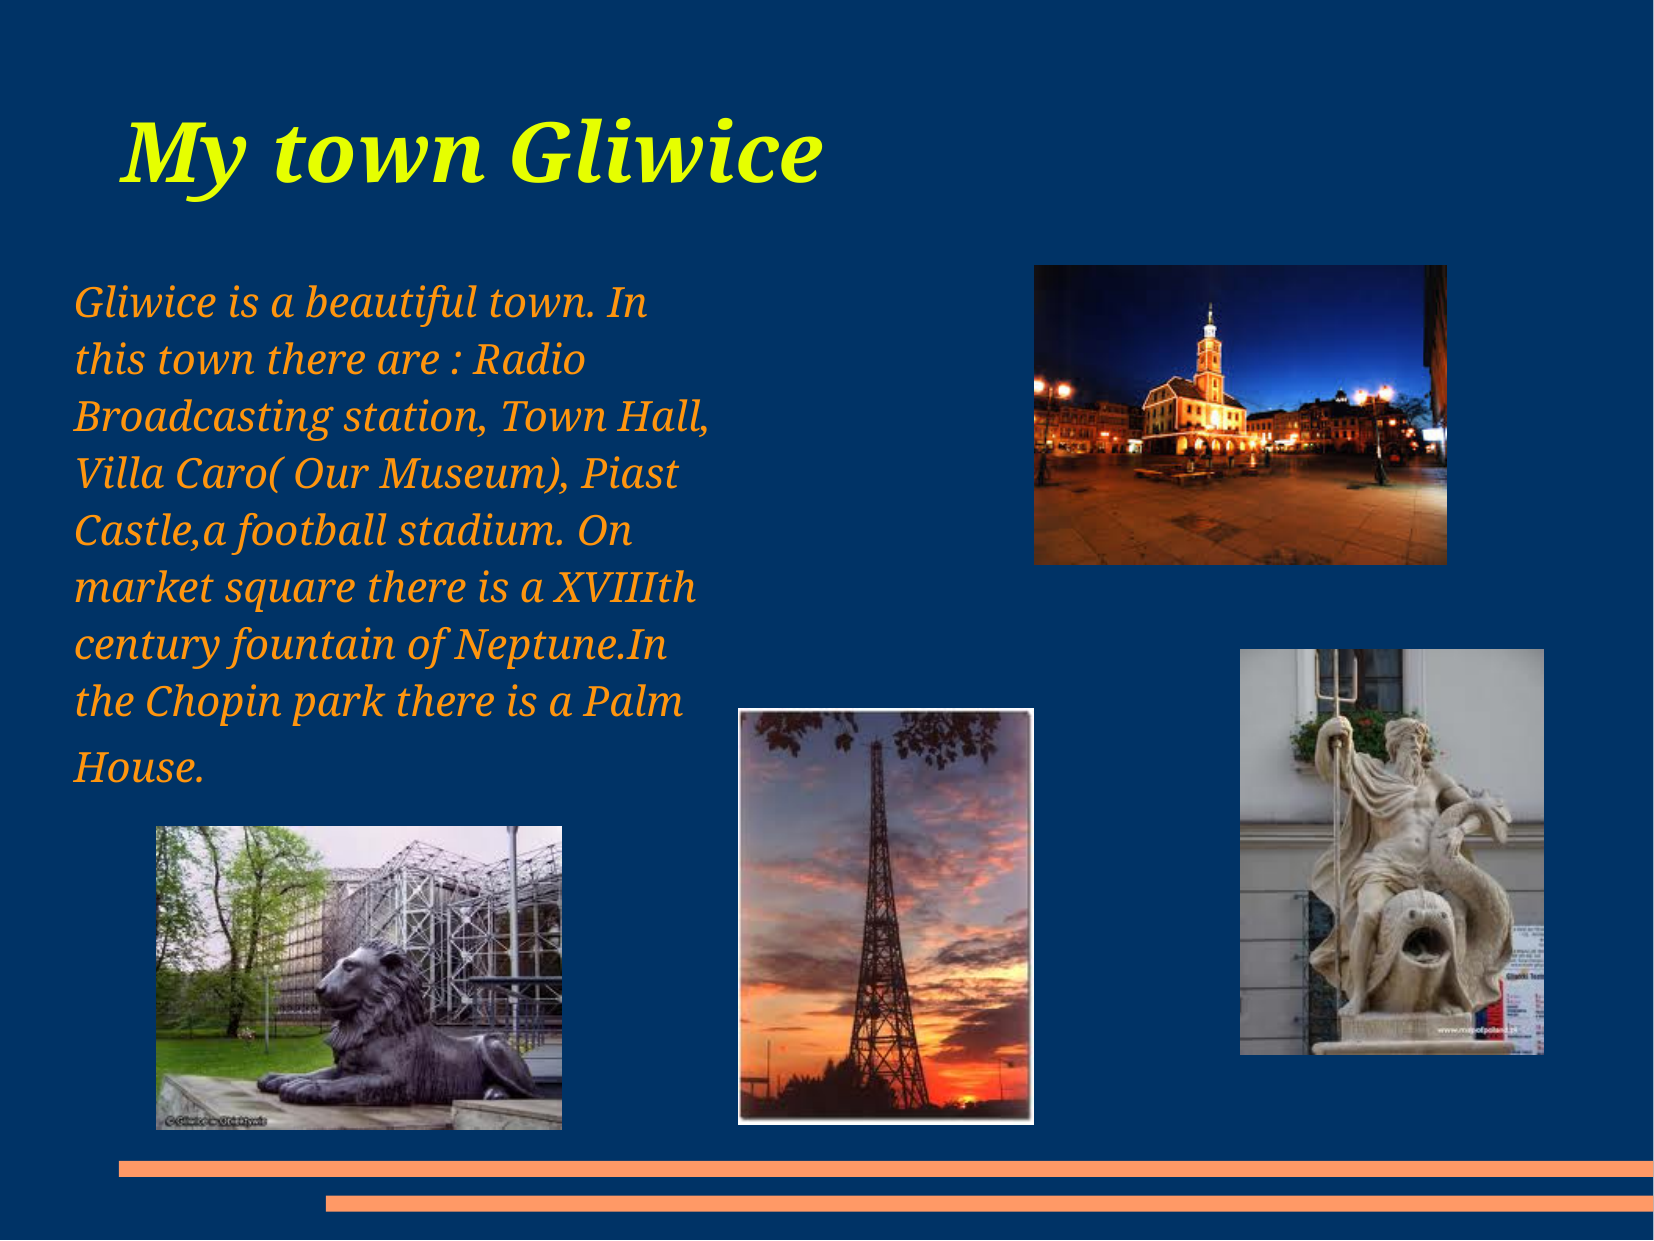

# My town Gliwice
Gliwice is a beautiful town. In this town there are : Radio Broadcasting station, Town Hall, Villa Caro( Our Museum), Piast Castle,a football stadium. On market square there is a XVIIIth century fountain of Neptune.In the Chopin park there is a Palm House.